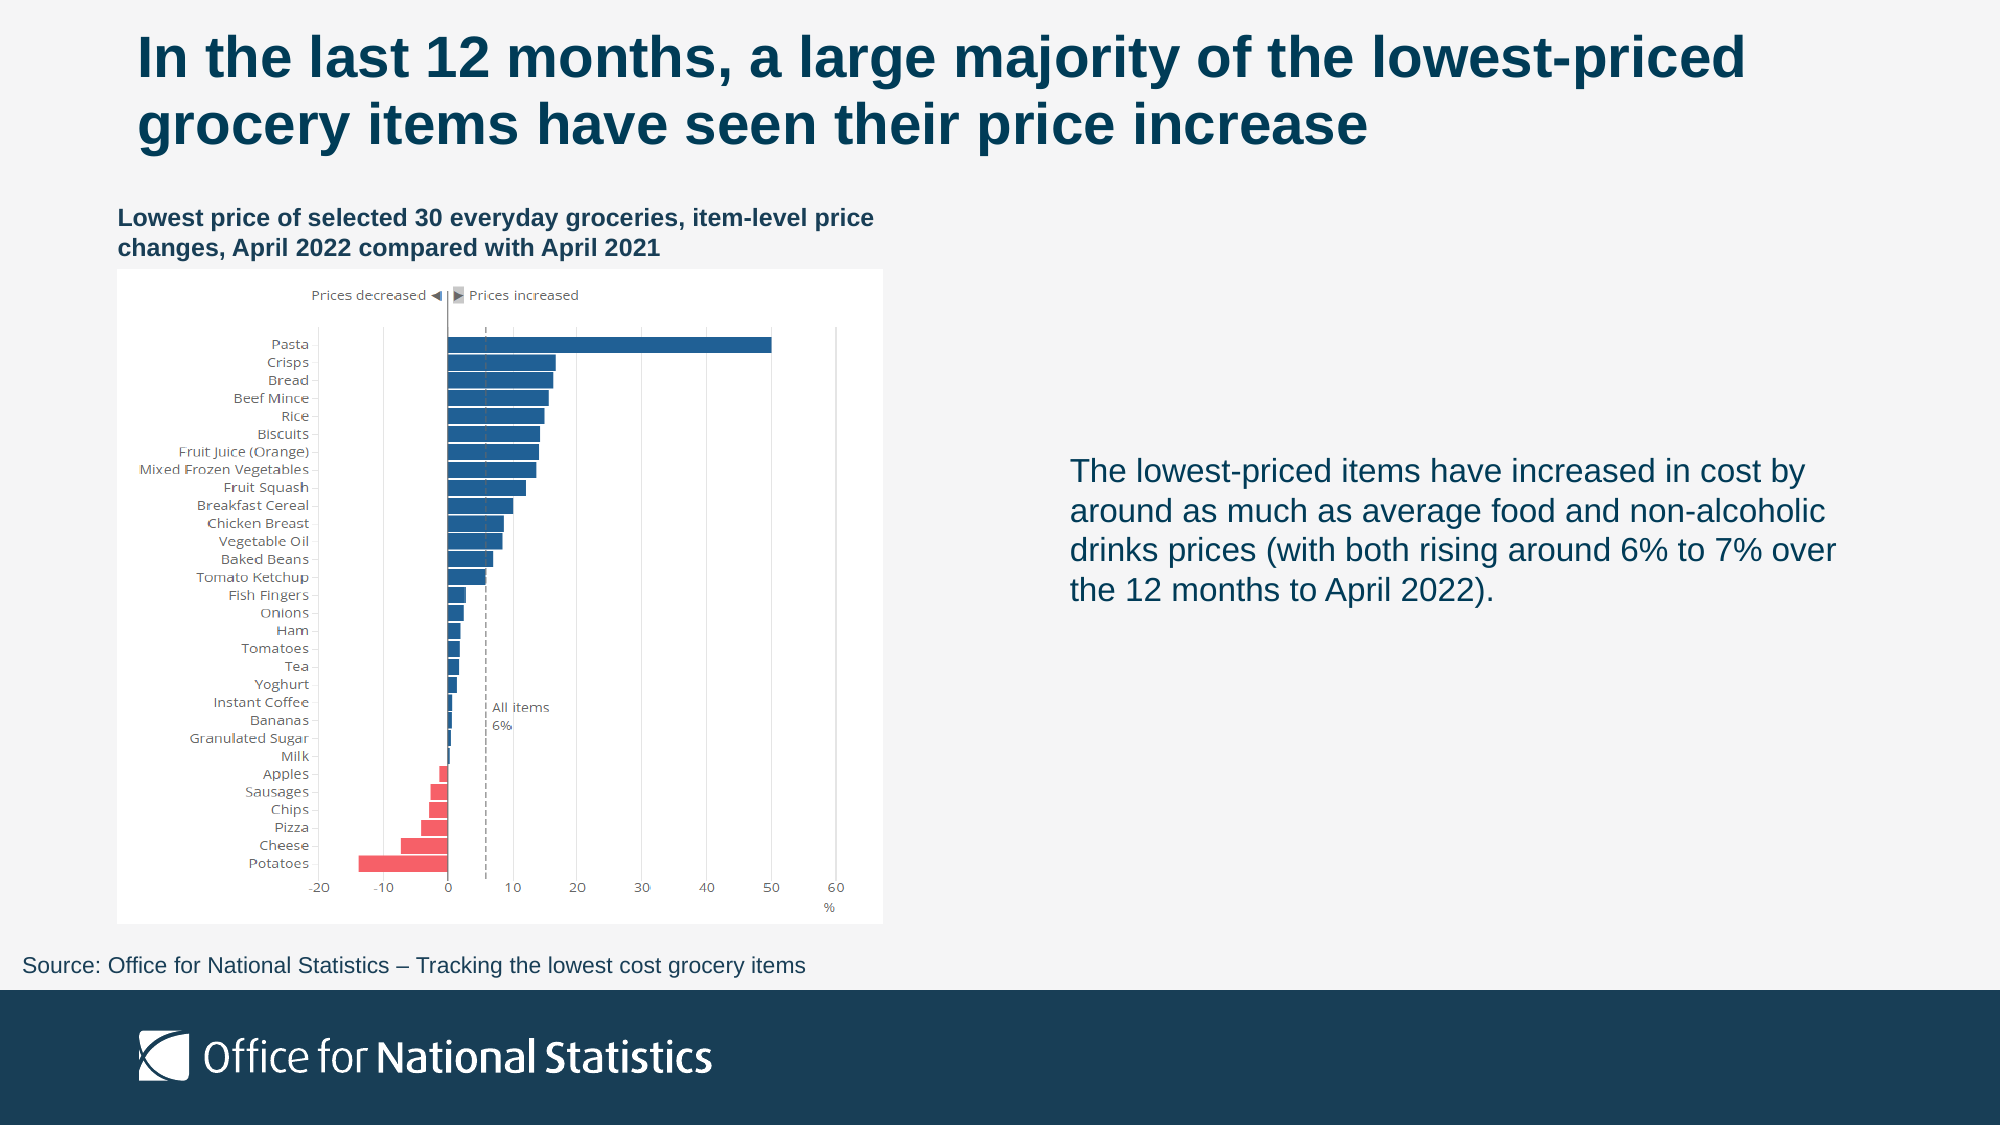

# In the last 12 months, a large majority of the lowest-priced grocery items have seen their price increase
Lowest price of selected 30 everyday groceries, item-level price changes, April 2022 compared with April 2021
The lowest-priced items have increased in cost by around as much as average food and non-alcoholic drinks prices (with both rising around 6% to 7% over the 12 months to April 2022).
Source: Office for National Statistics – Tracking the lowest cost grocery items